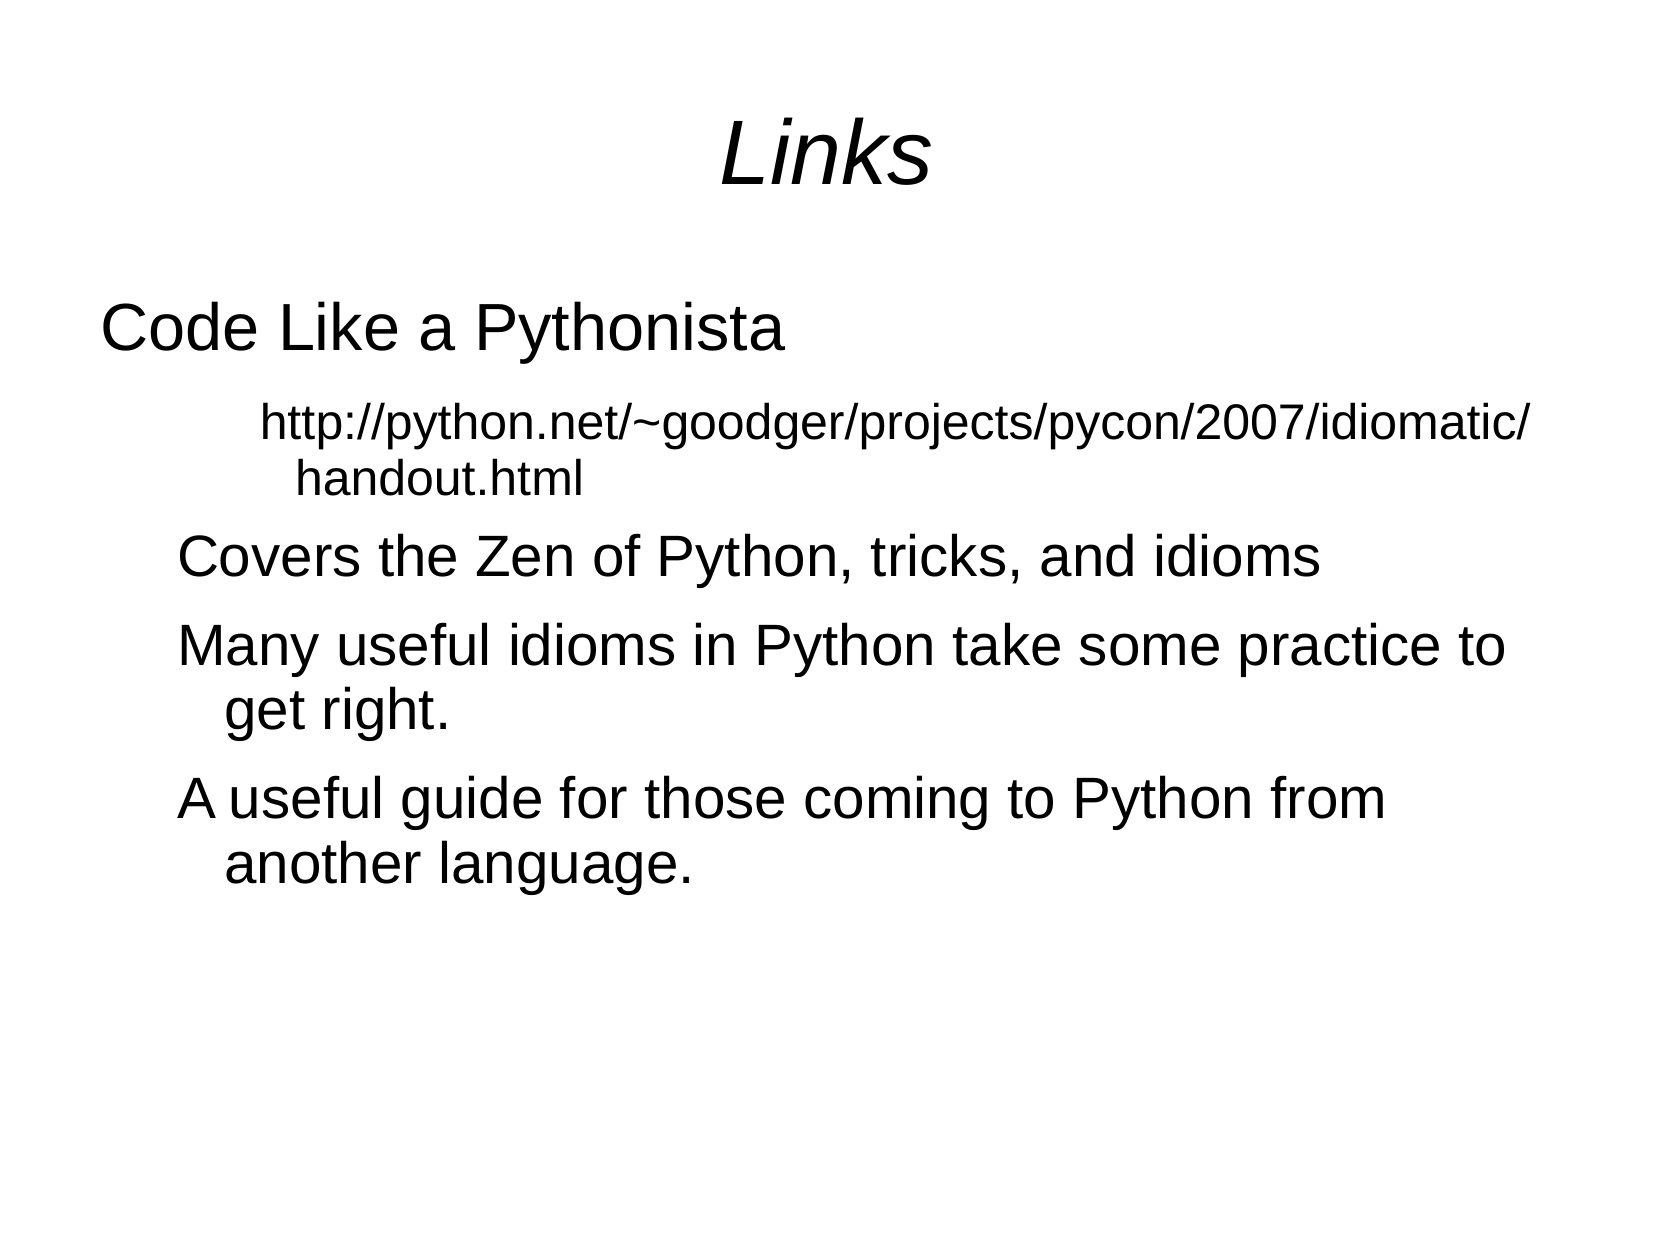

# Links
Code Like a Pythonista
http://python.net/~goodger/projects/pycon/2007/idiomatic/handout.html
Covers the Zen of Python, tricks, and idioms
Many useful idioms in Python take some practice to get right.
A useful guide for those coming to Python from another language.